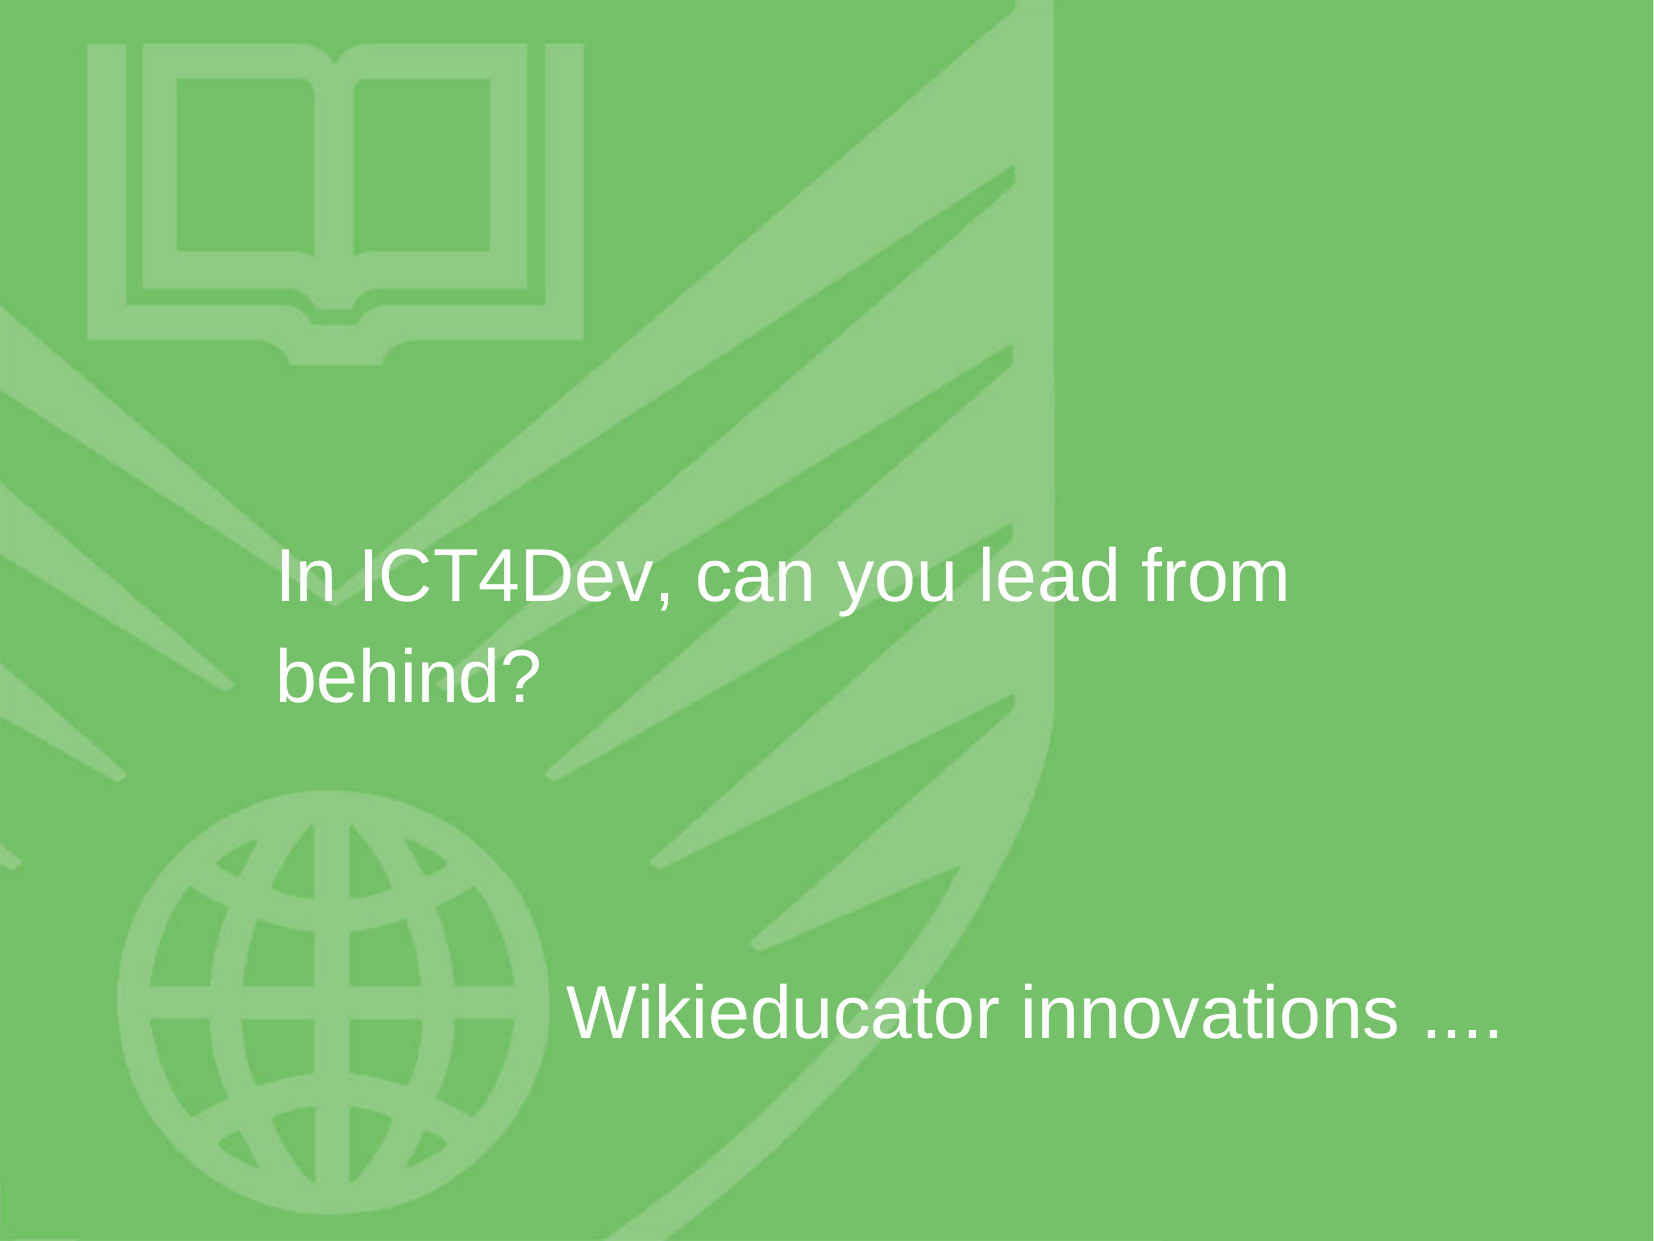

In ICT4Dev, can you lead from behind?
Wikieducator innovations ....